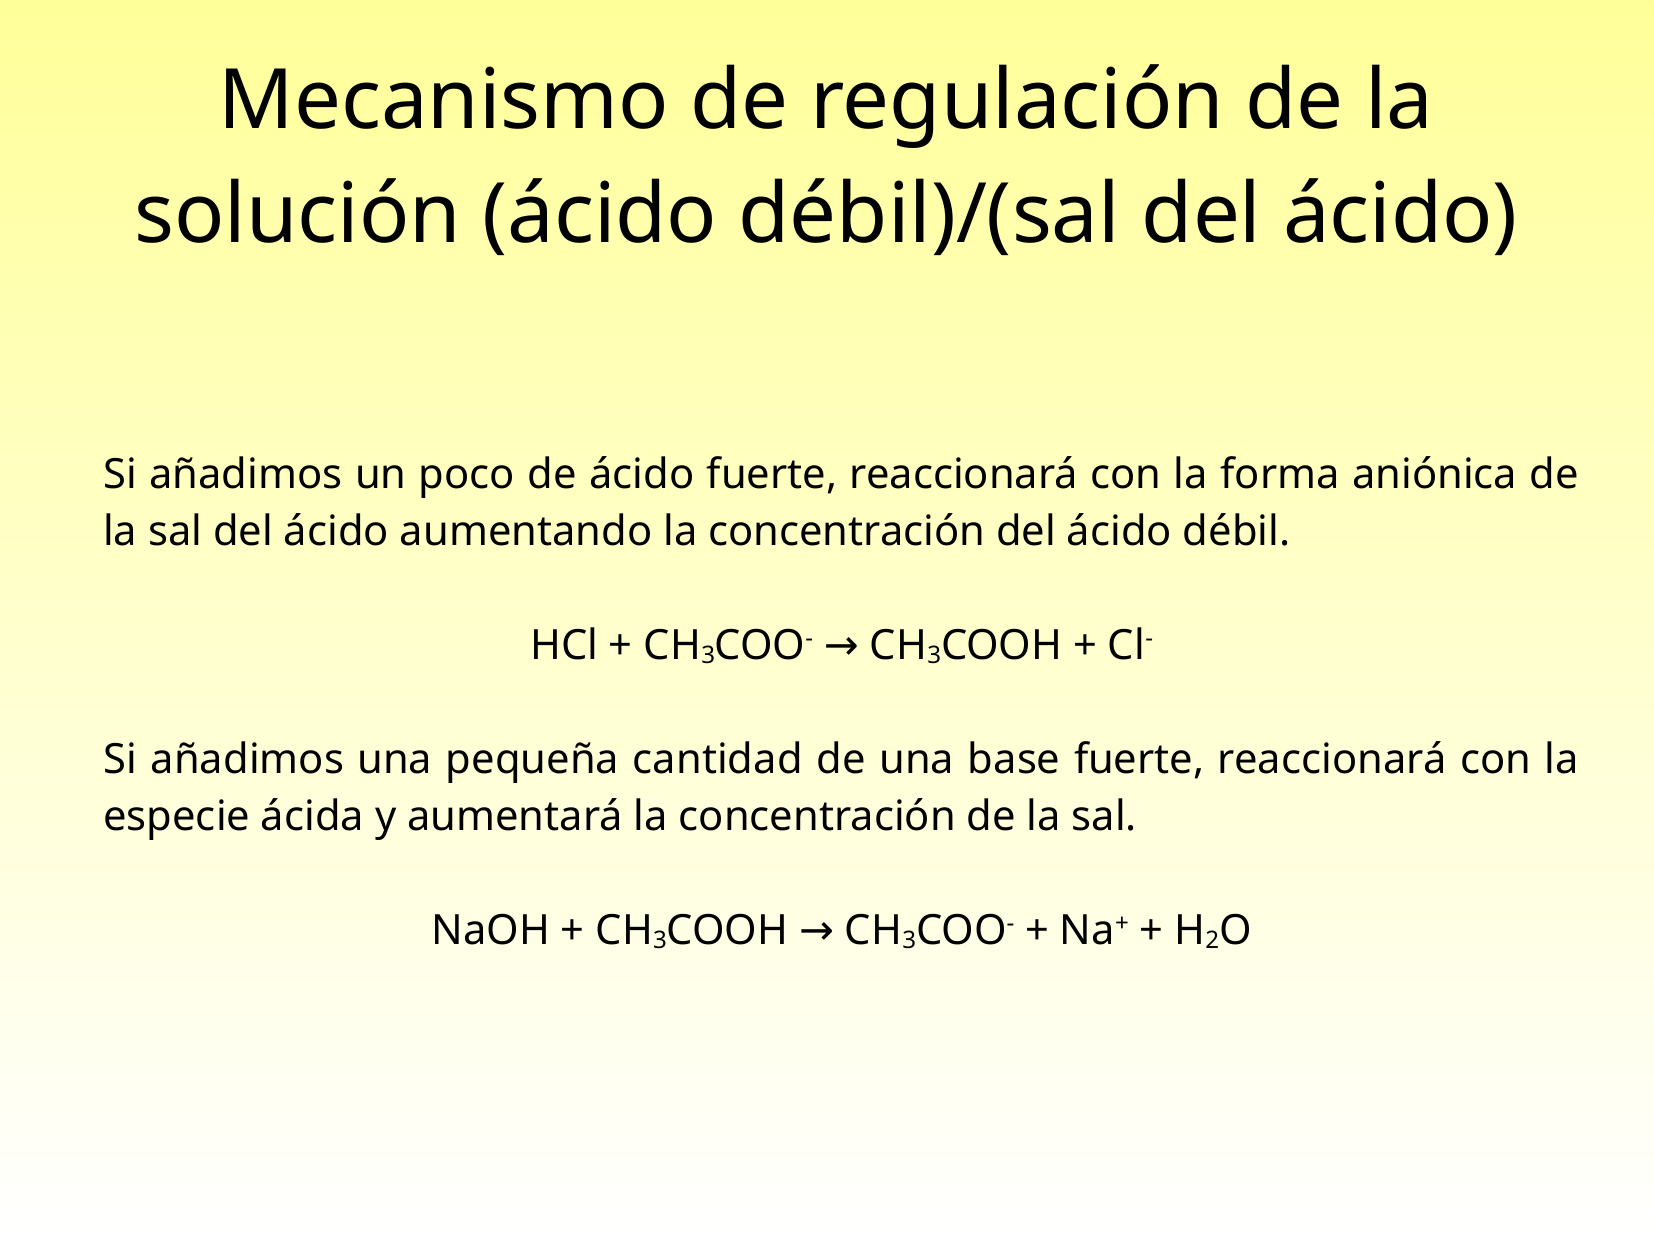

# Mecanismo de regulación de la solución (ácido débil)/(sal del ácido)
Si añadimos un poco de ácido fuerte, reaccionará con la forma aniónica de la sal del ácido aumentando la concentración del ácido débil.
HCl + CH3COO- → CH3COOH + Cl-
Si añadimos una pequeña cantidad de una base fuerte, reaccionará con la especie ácida y aumentará la concentración de la sal.
NaOH + CH3COOH → CH3COO- + Na+ + H2O